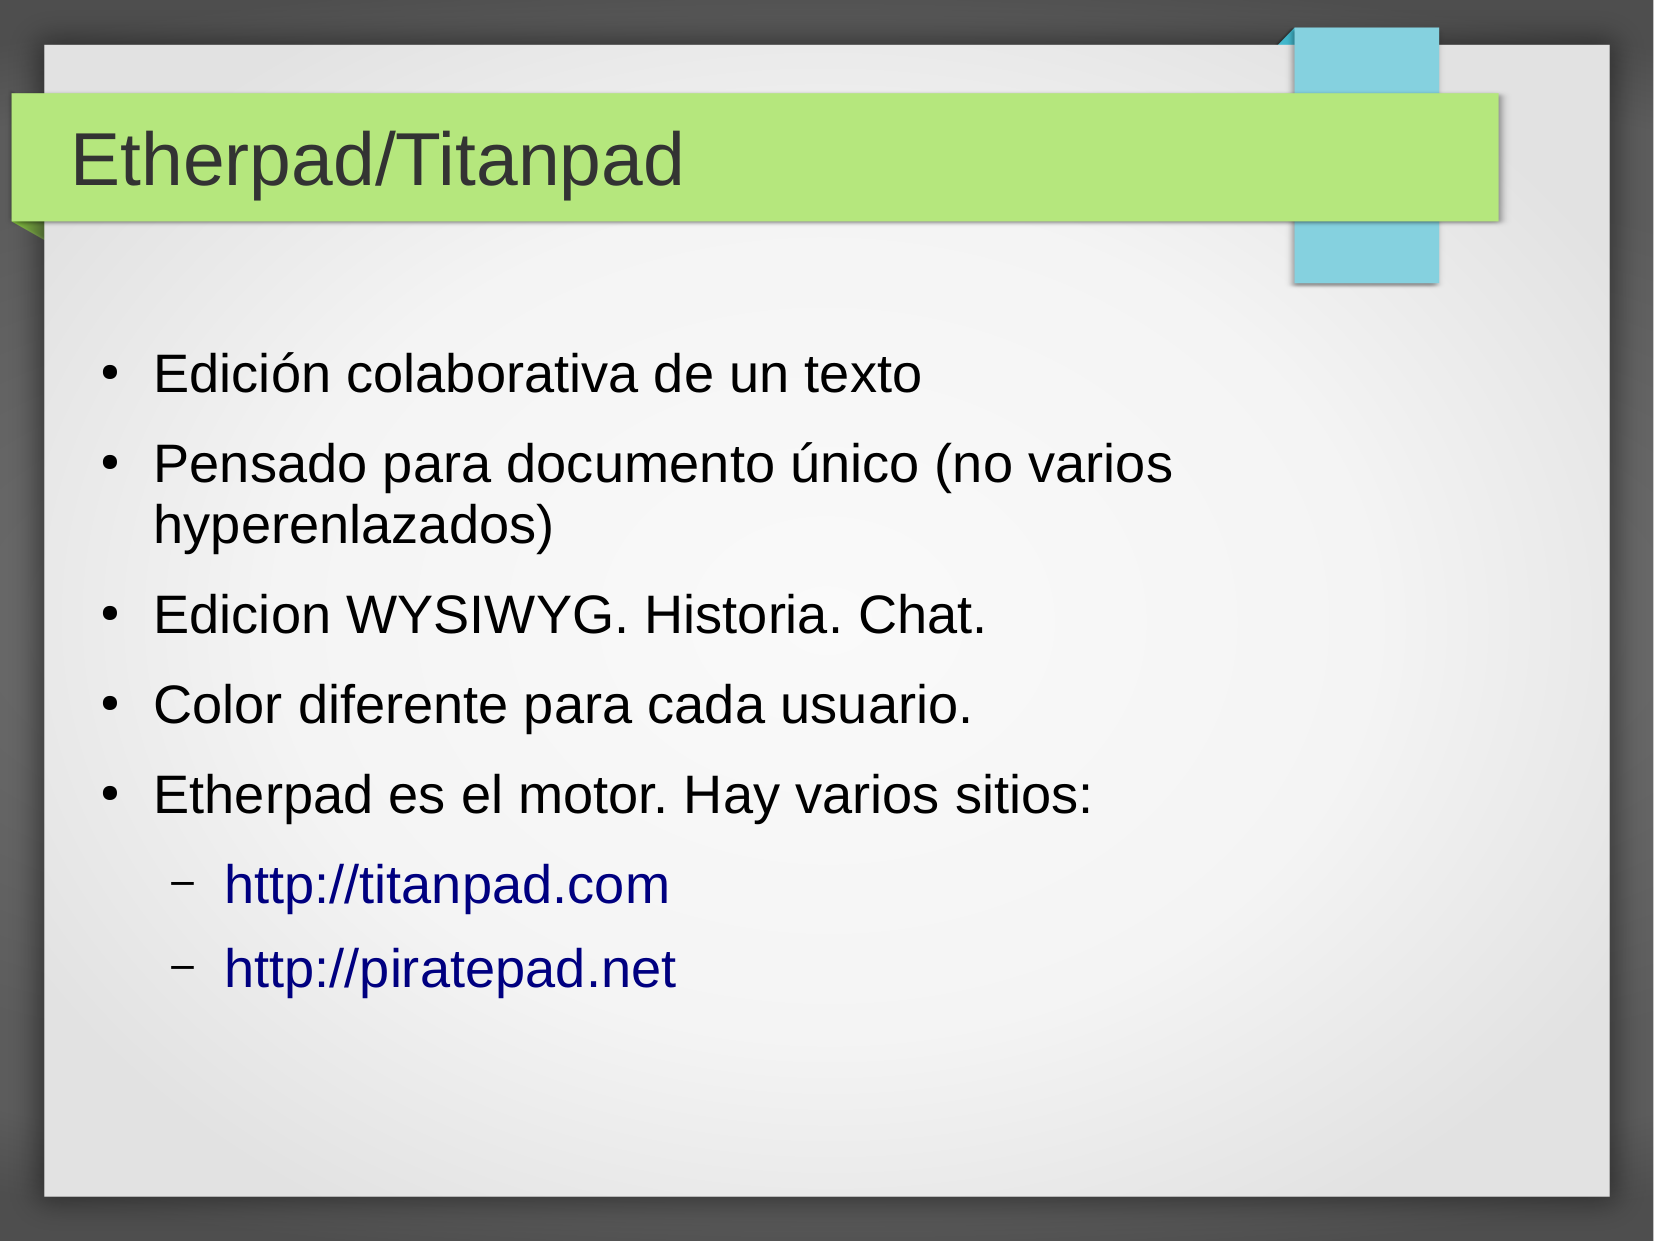

# Etherpad/Titanpad
Edición colaborativa de un texto
Pensado para documento único (no varios hyperenlazados)
Edicion WYSIWYG. Historia. Chat.
Color diferente para cada usuario.
Etherpad es el motor. Hay varios sitios:
http://titanpad.com
http://piratepad.net